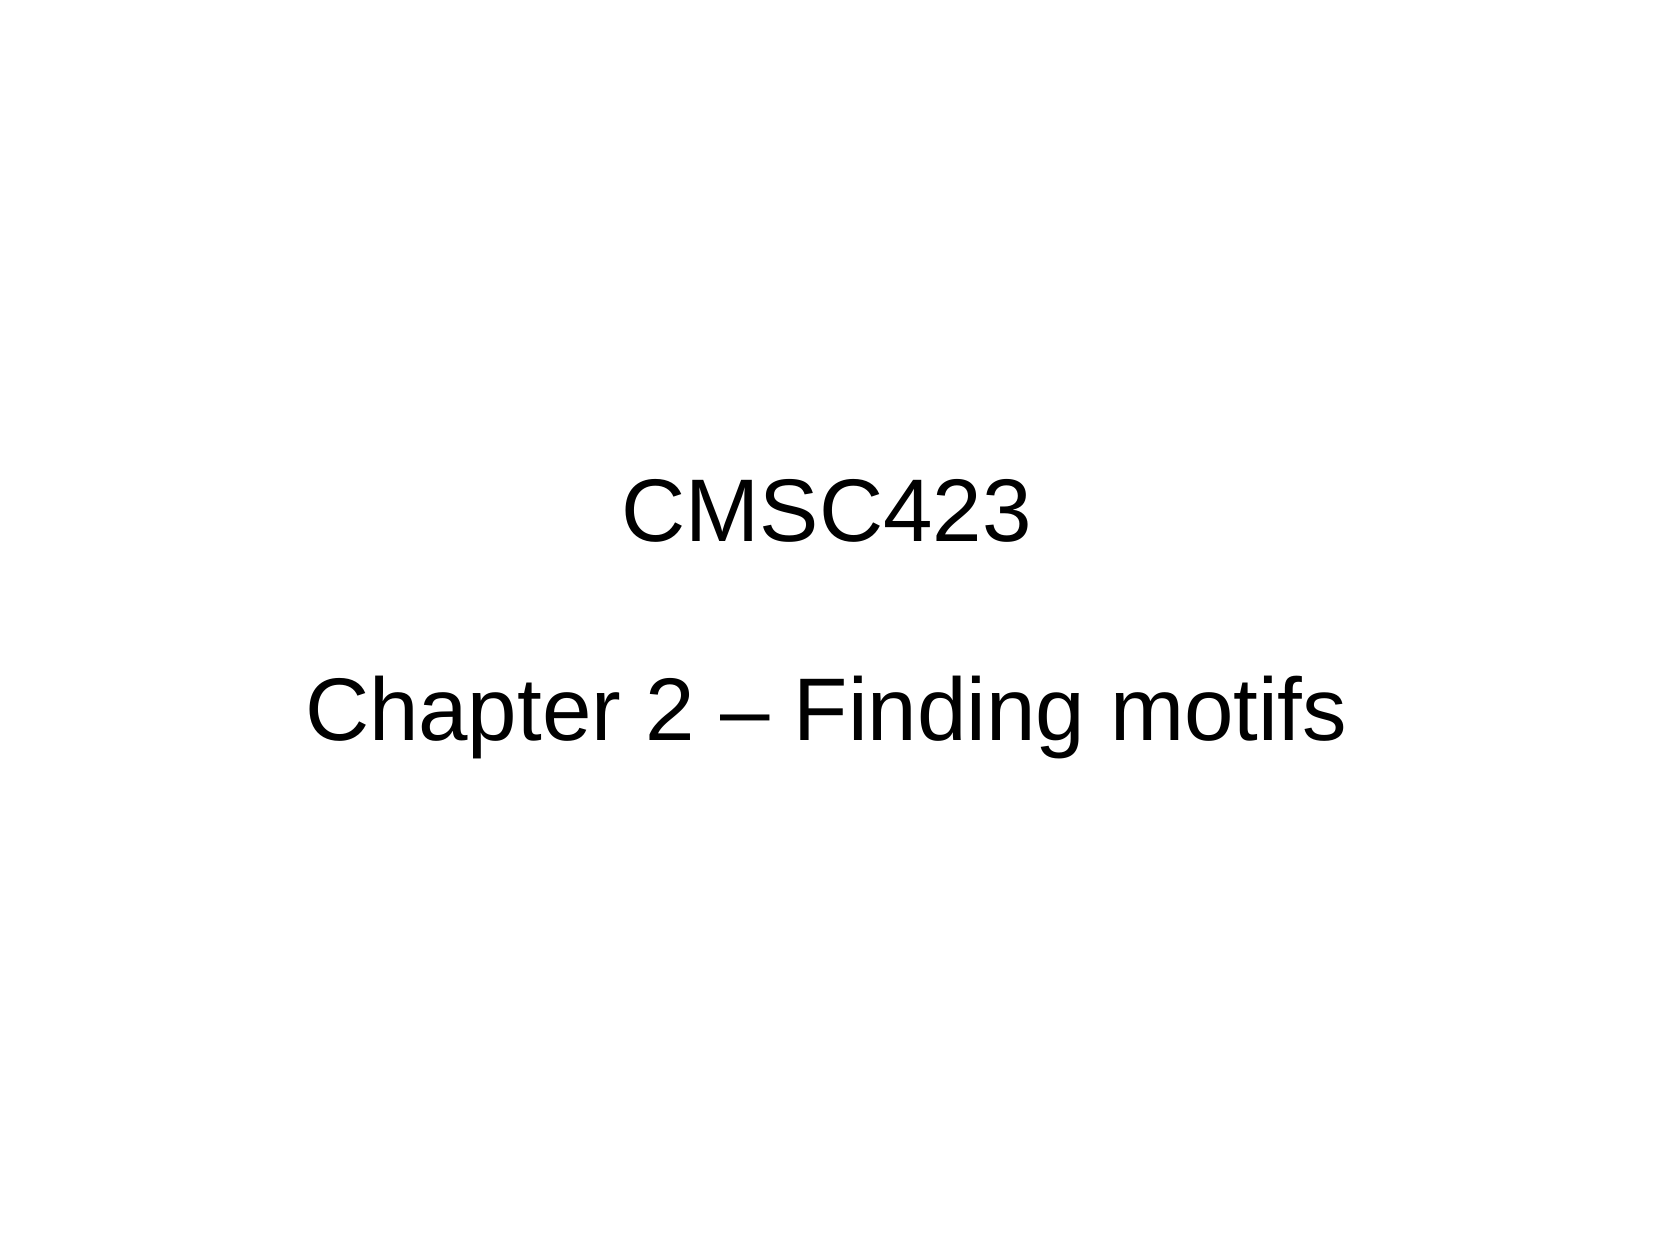

# CMSC423
Chapter 2 – Finding motifs